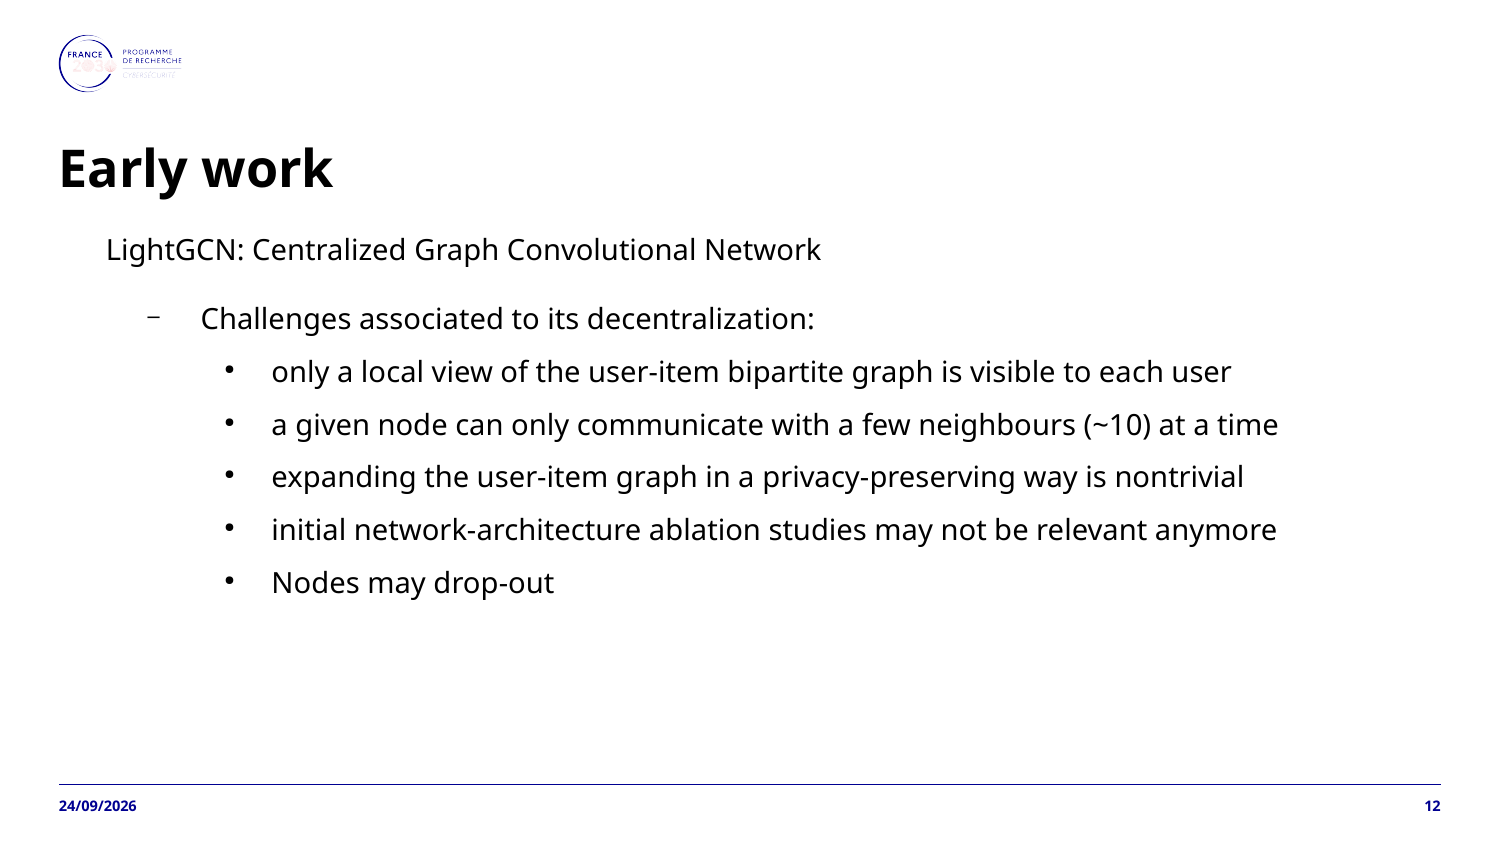

# Early work
LightGCN: Centralized Graph Convolutional Network
Challenges associated to its decentralization:
only a local view of the user-item bipartite graph is visible to each user
a given node can only communicate with a few neighbours (~10) at a time
expanding the user-item graph in a privacy-preserving way is nontrivial
initial network-architecture ablation studies may not be relevant anymore
Nodes may drop-out